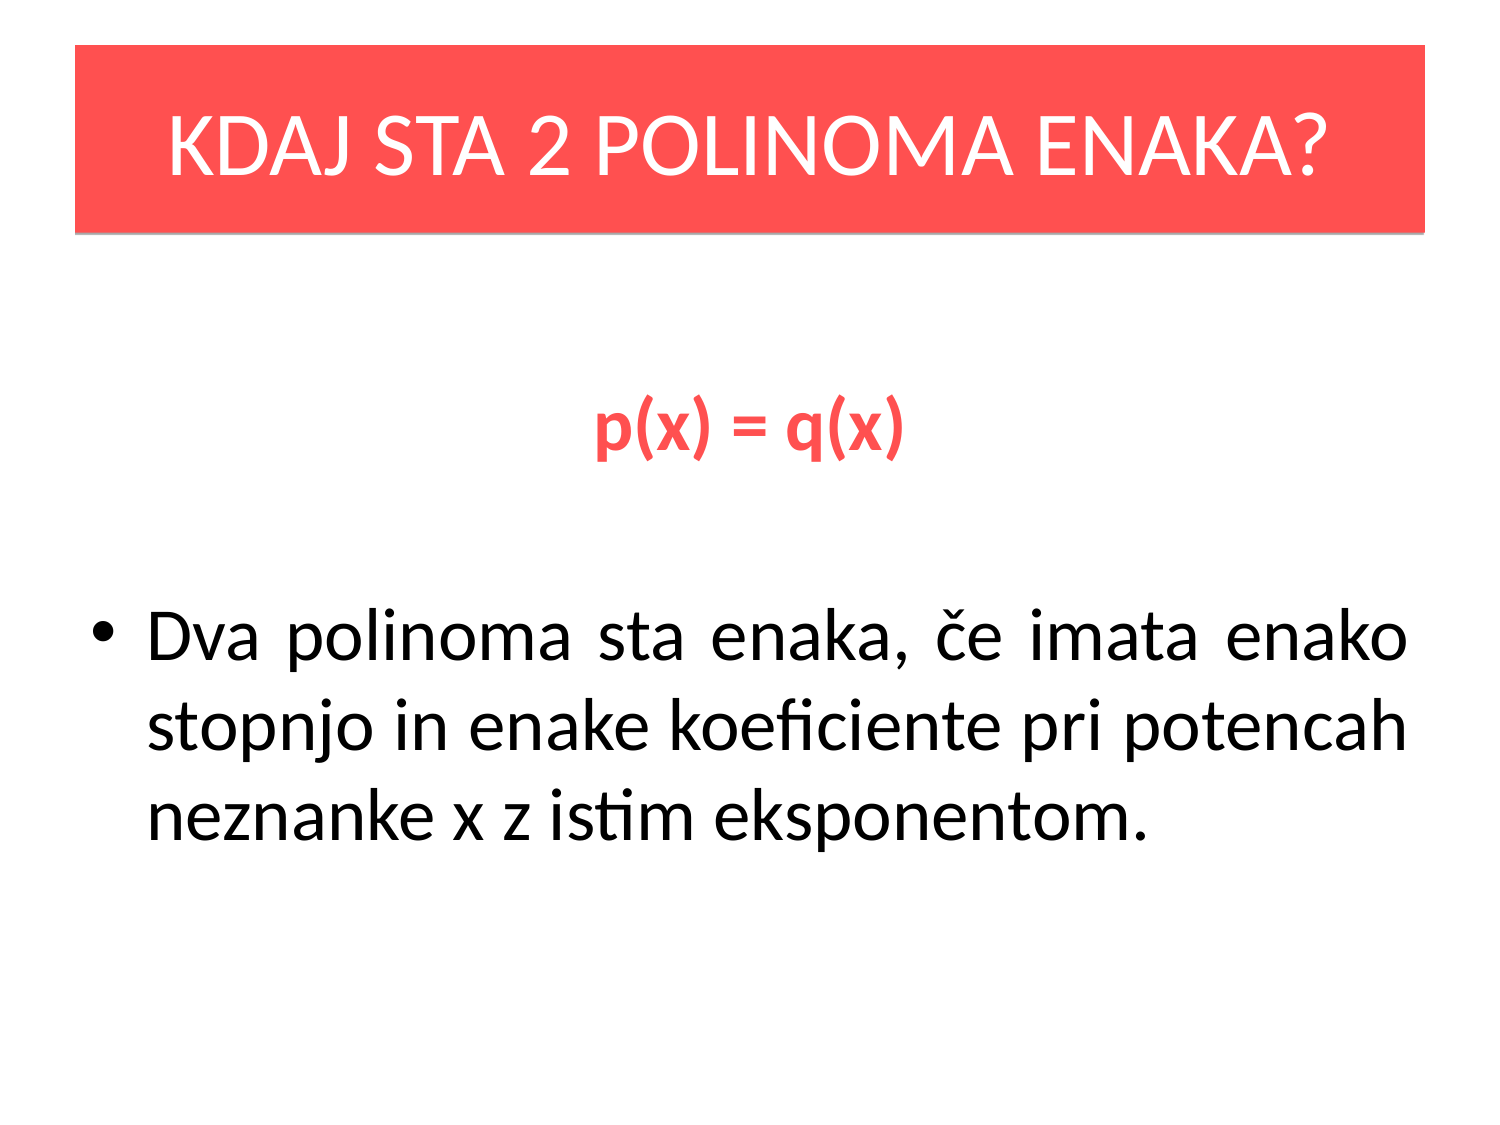

# KDAJ STA 2 POLINOMA ENAKA?
p(x) = q(x)
Dva polinoma sta enaka, če imata enako stopnjo in enake koeficiente pri potencah neznanke x z istim eksponentom.